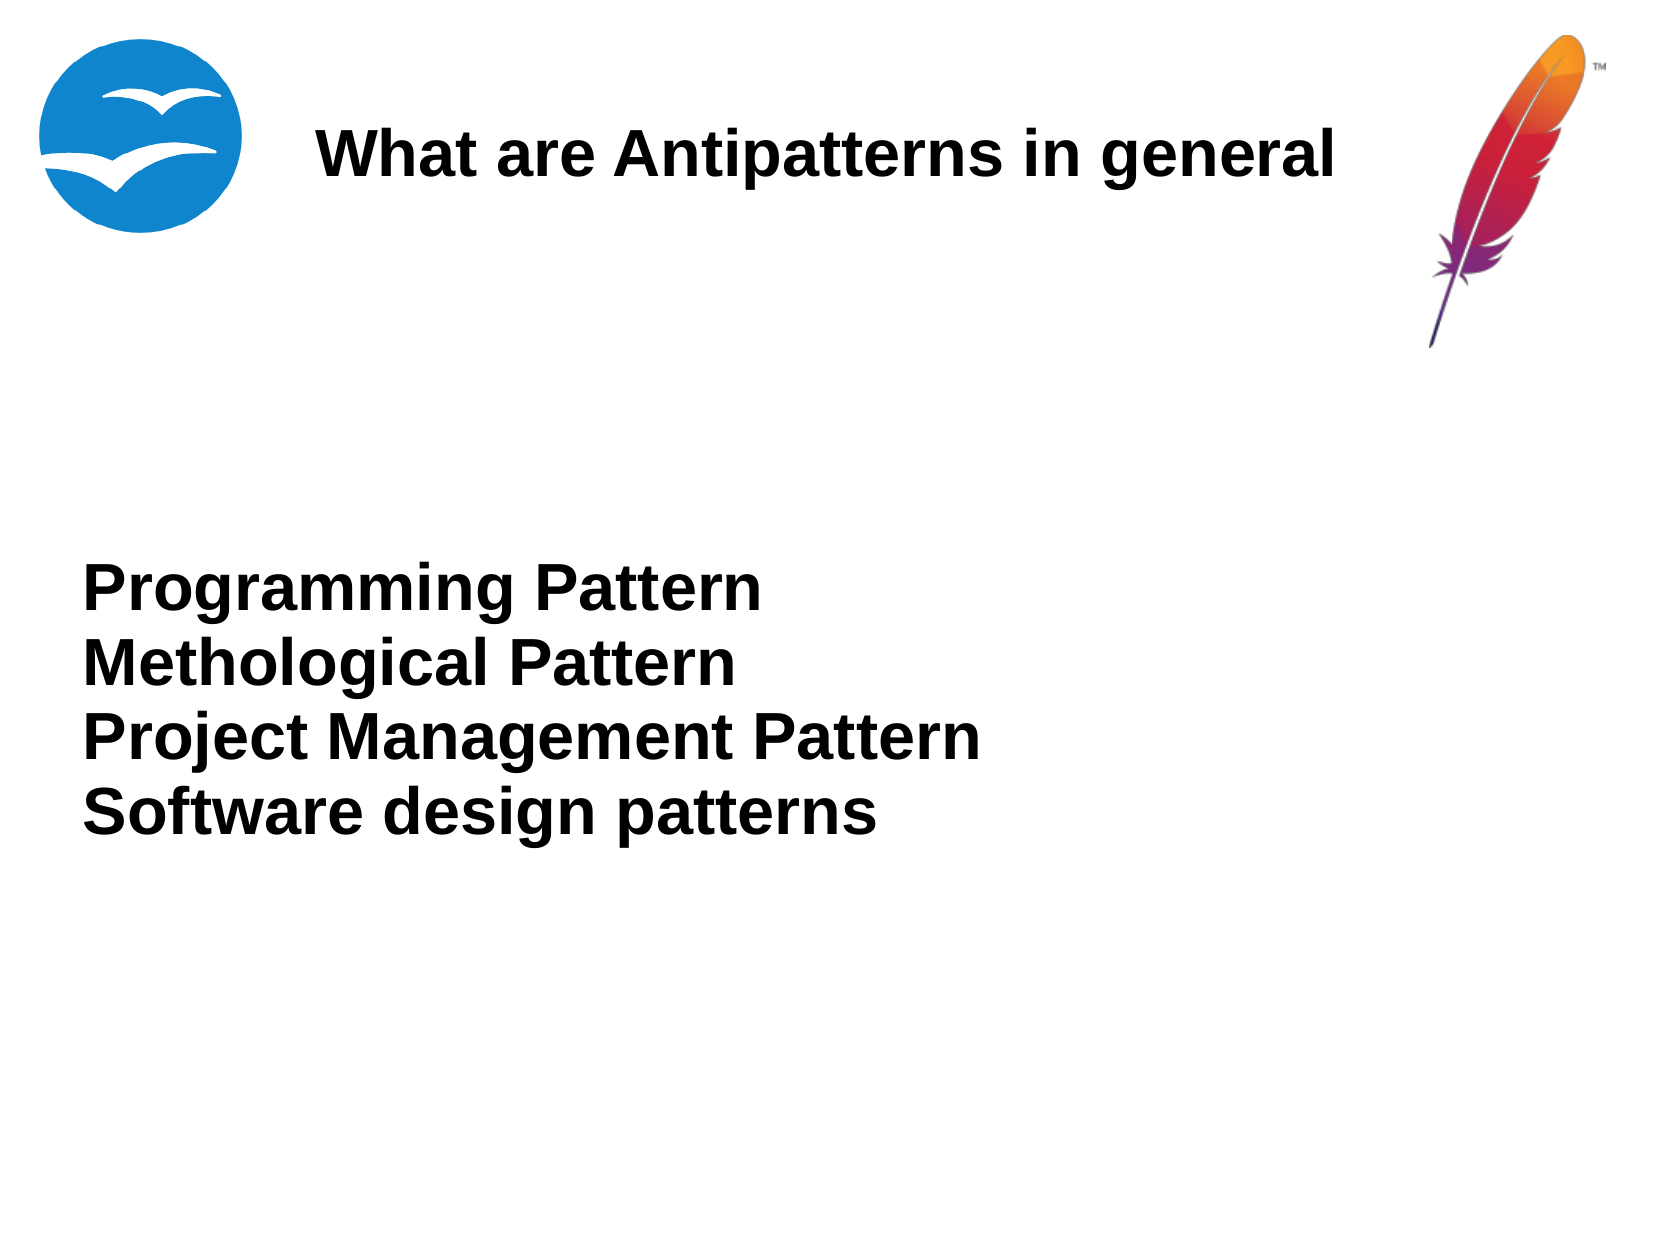

# What are Antipatterns in general
Programming Pattern
Methological Pattern
Project Management Pattern
Software design patterns